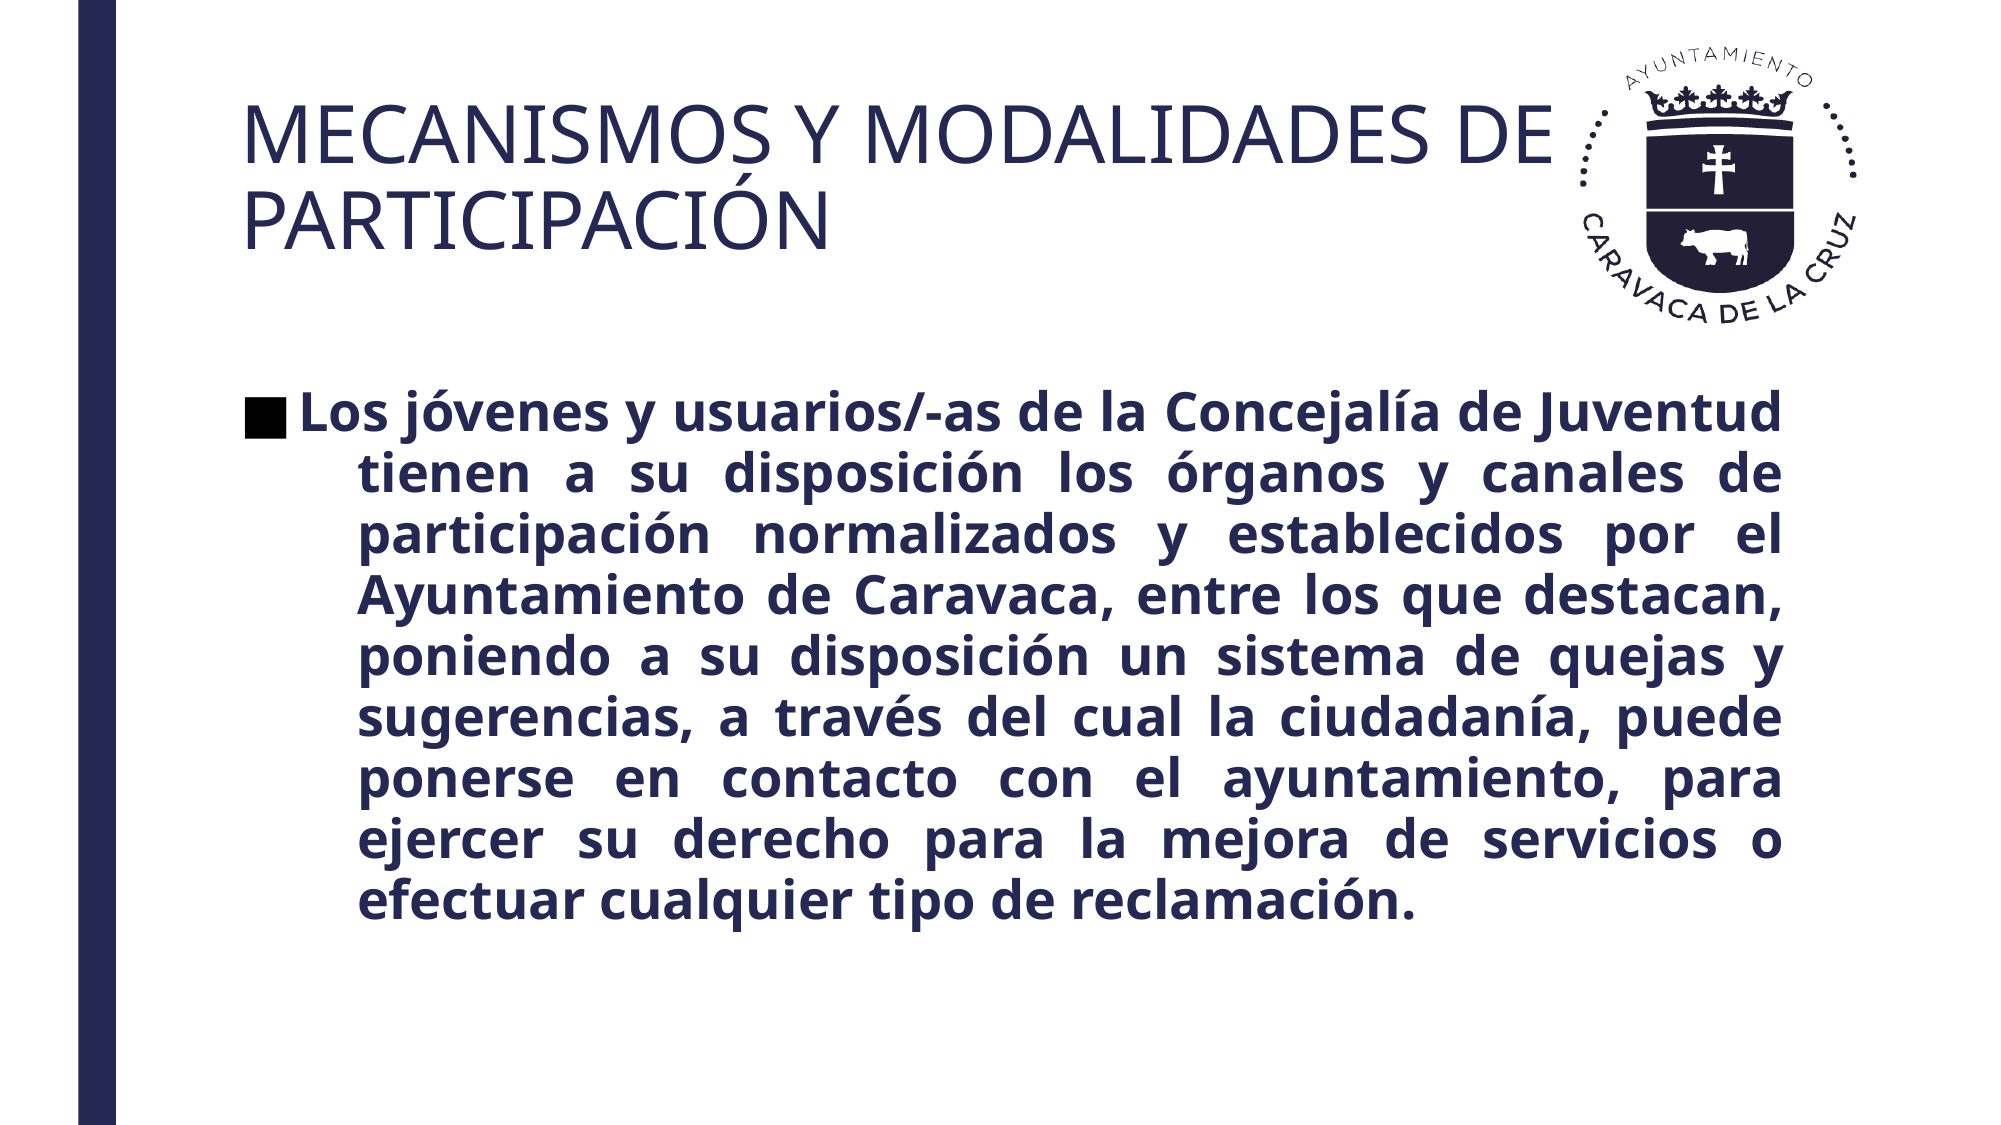

# MECANISMOS Y MODALIDADES DE PARTICIPACIÓN
Los jóvenes y usuarios/-as de la Concejalía de Juventud tienen a su disposición los órganos y canales de participación normalizados y establecidos por el Ayuntamiento de Caravaca, entre los que destacan, poniendo a su disposición un sistema de quejas y sugerencias, a través del cual la ciudadanía, puede ponerse en contacto con el ayuntamiento, para ejercer su derecho para la mejora de servicios o efectuar cualquier tipo de reclamación.